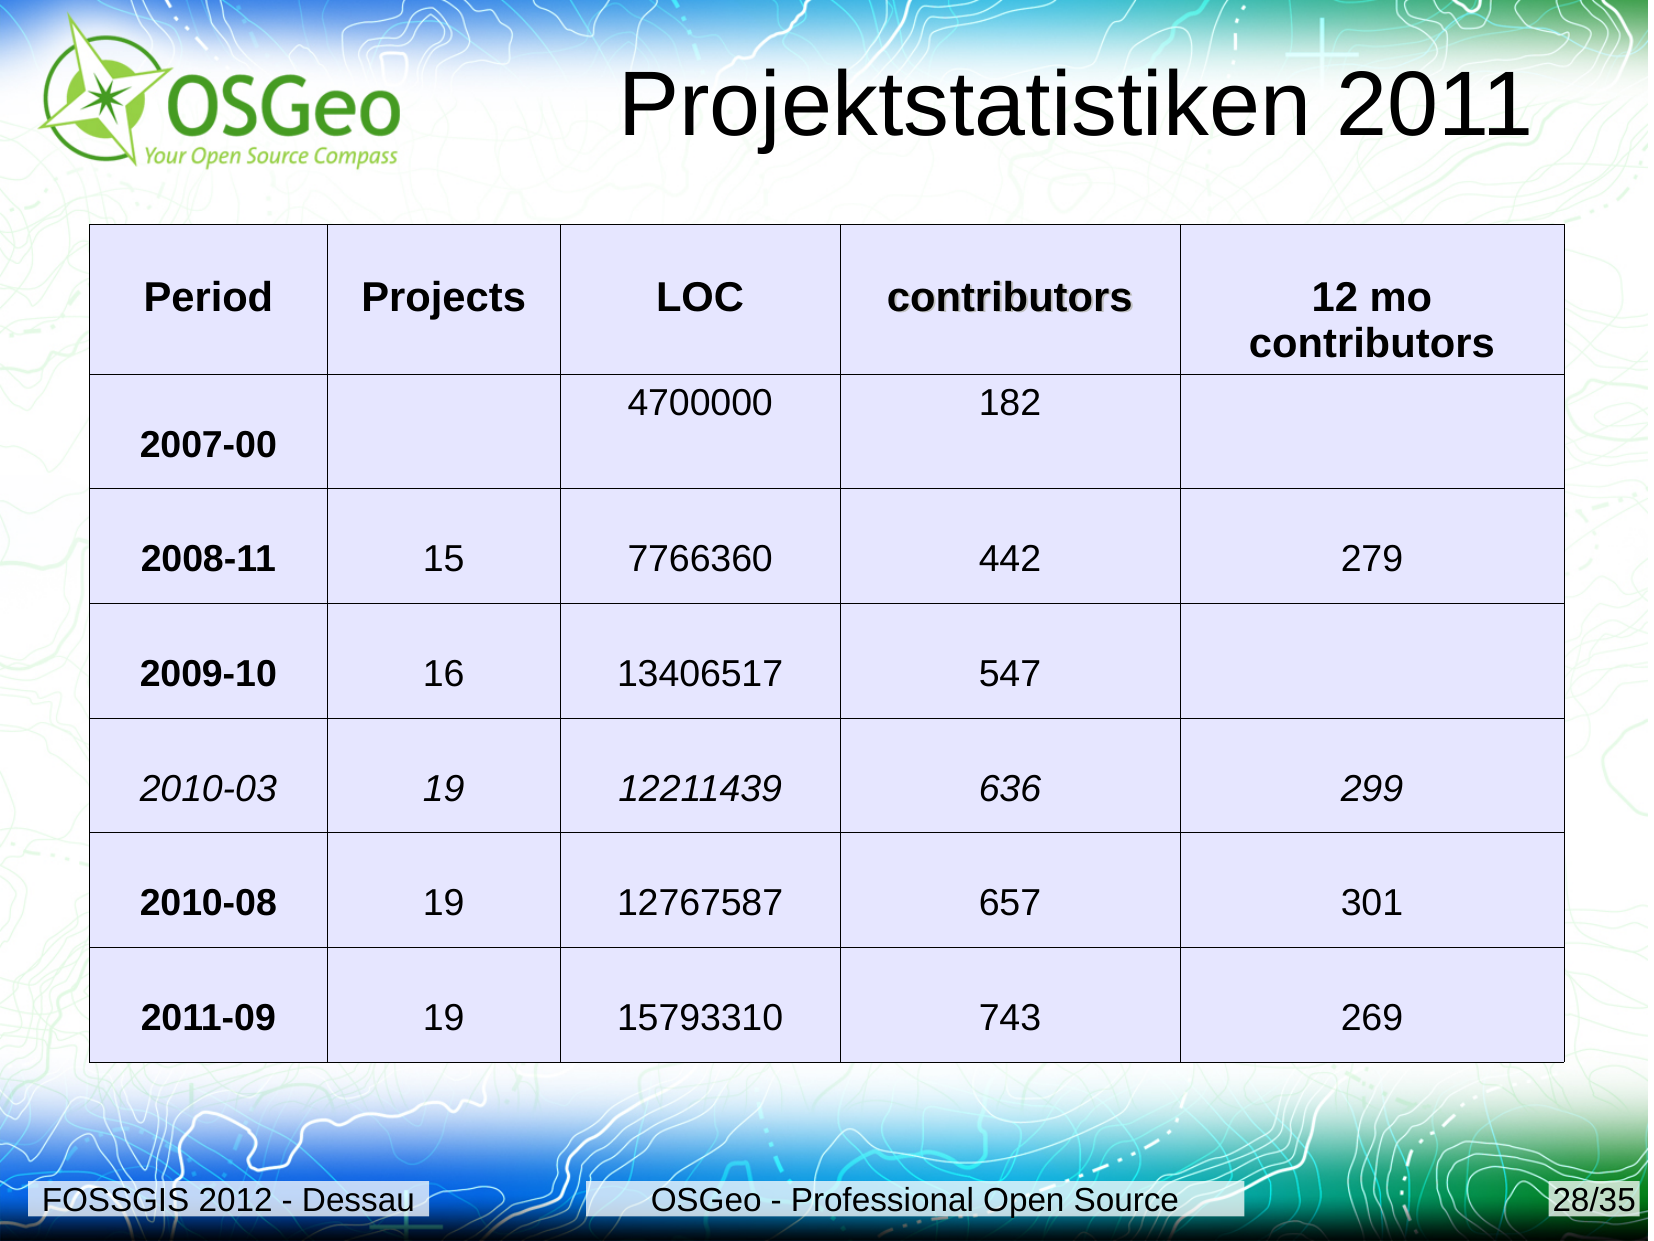

# Projektstatistiken 2011
| Period | Projects | LOC | contributors | 12 mo contributors |
| --- | --- | --- | --- | --- |
| 2007-00 | | 4700000 | 182 | |
| 2008-11 | 15 | 7766360 | 442 | 279 |
| 2009-10 | 16 | 13406517 | 547 | |
| 2010-03 | 19 | 12211439 | 636 | 299 |
| 2010-08 | 19 | 12767587 | 657 | 301 |
| 2011-09 | 19 | 15793310 | 743 | 269 |
FOSSGIS 2012 - Dessau
OSGeo - Professional Open Source
28